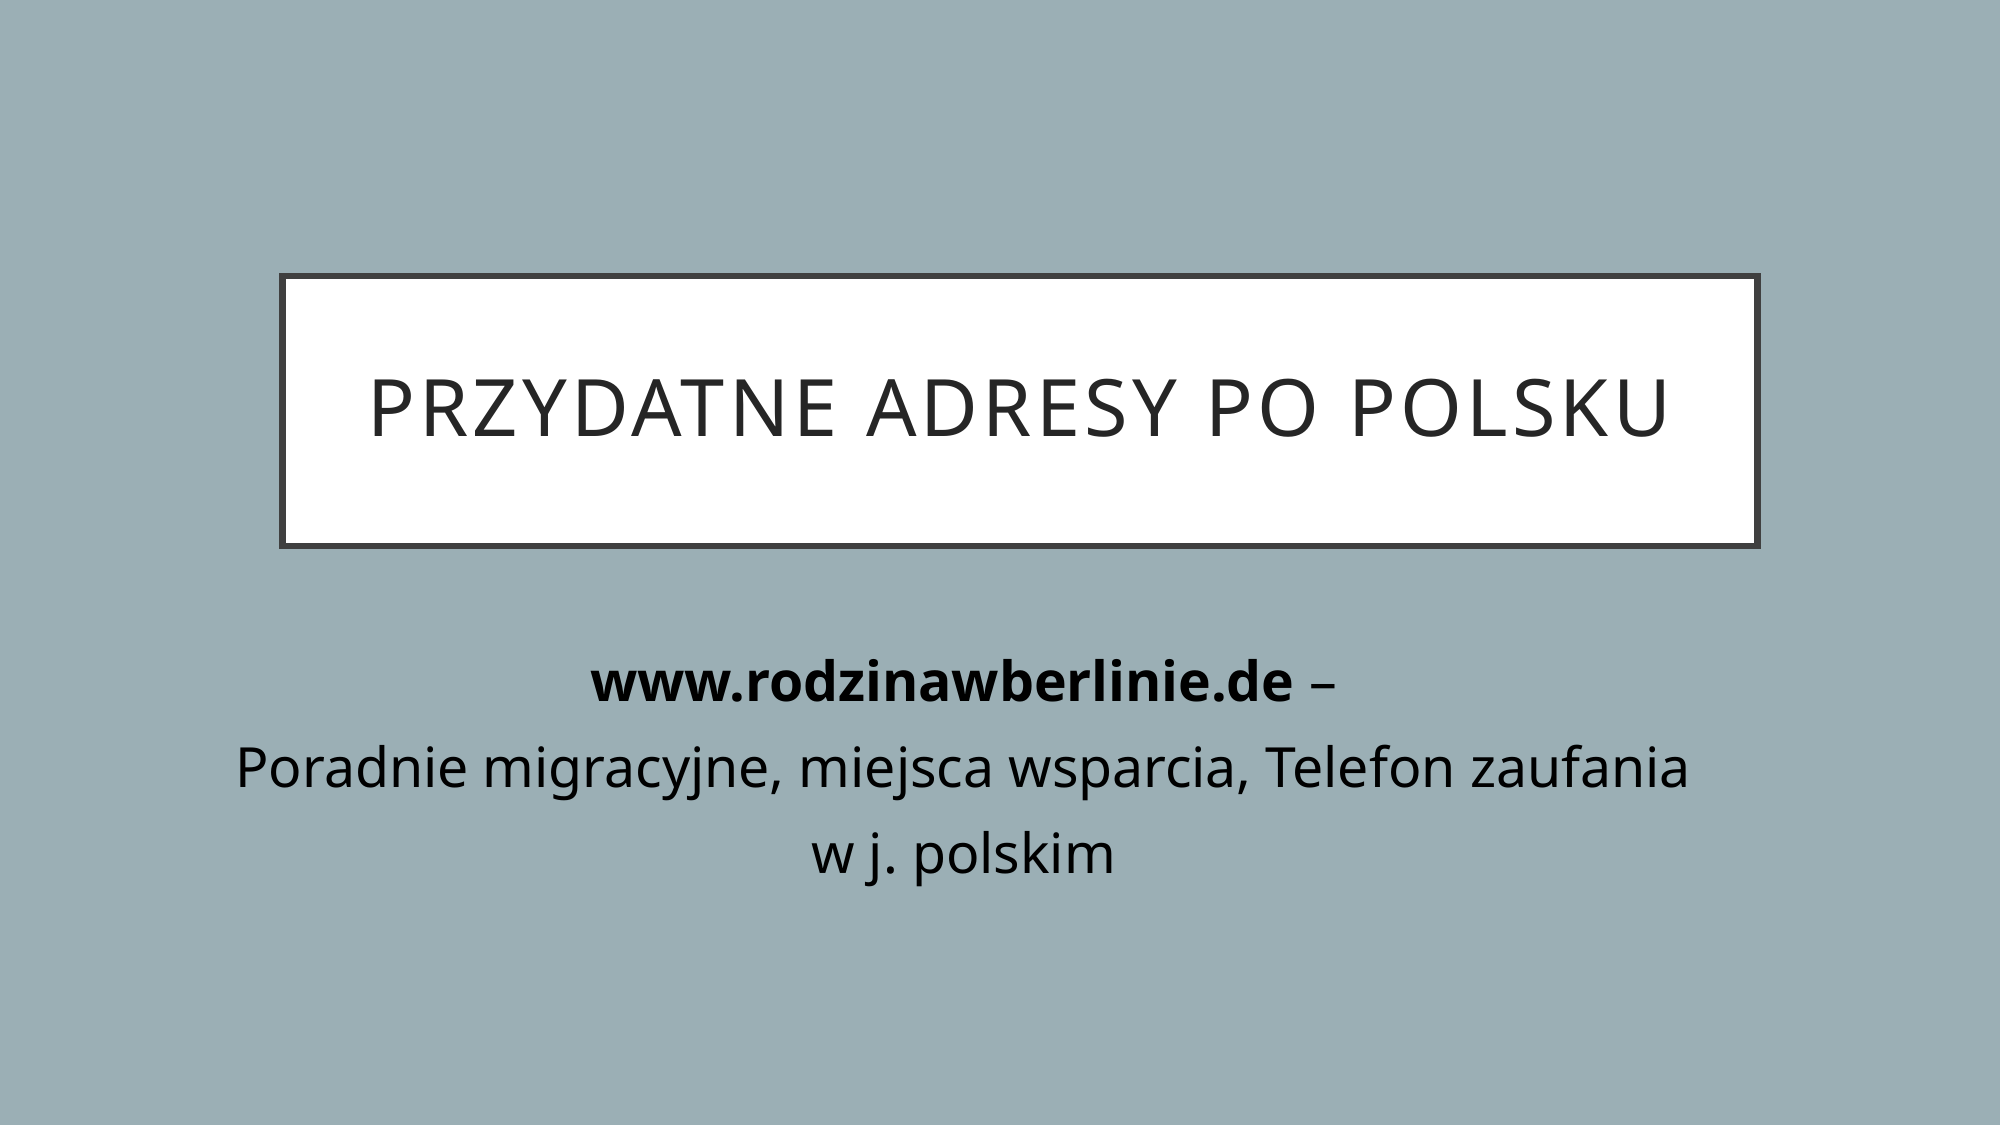

# Przydatne Adresy PO POLSKU
www.rodzinawberlinie.de –
Poradnie migracyjne, miejsca wsparcia, Telefon zaufania
w j. polskim